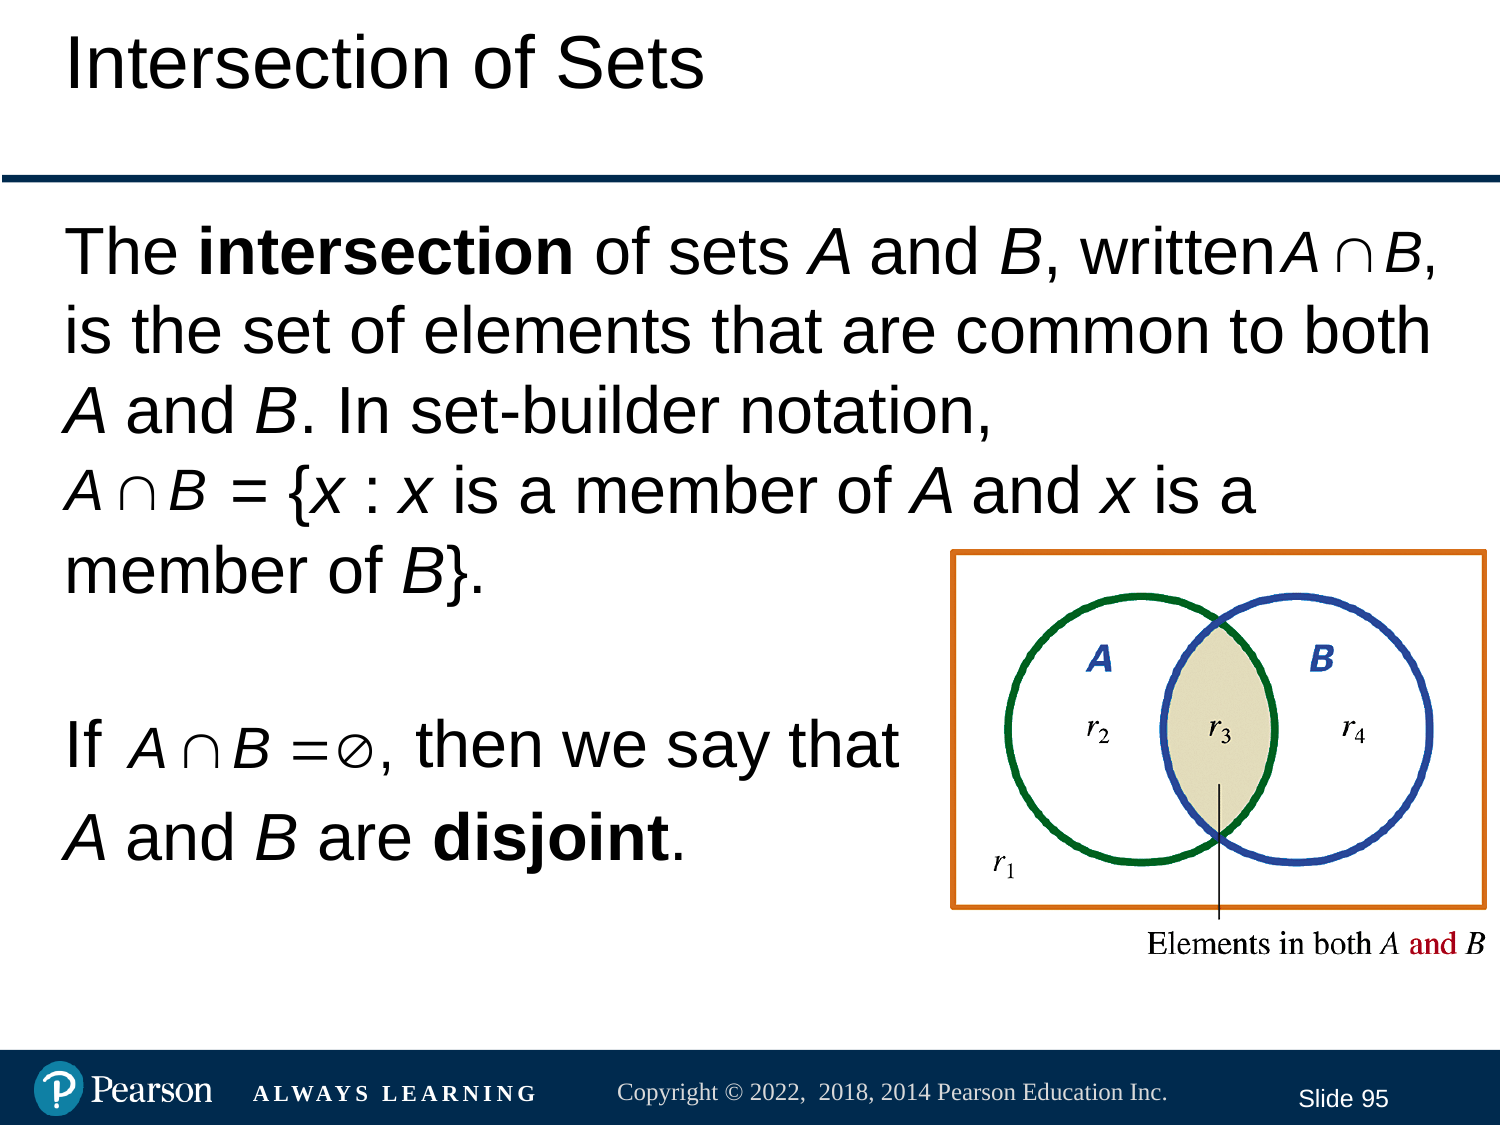

# Intersection of Sets
The intersection of sets A and B, written is the set of elements that are common to both A and B. In set-builder notation,
 = {x : x is a member of A and x is a member of B}.
If then we say that
A and B are disjoint.